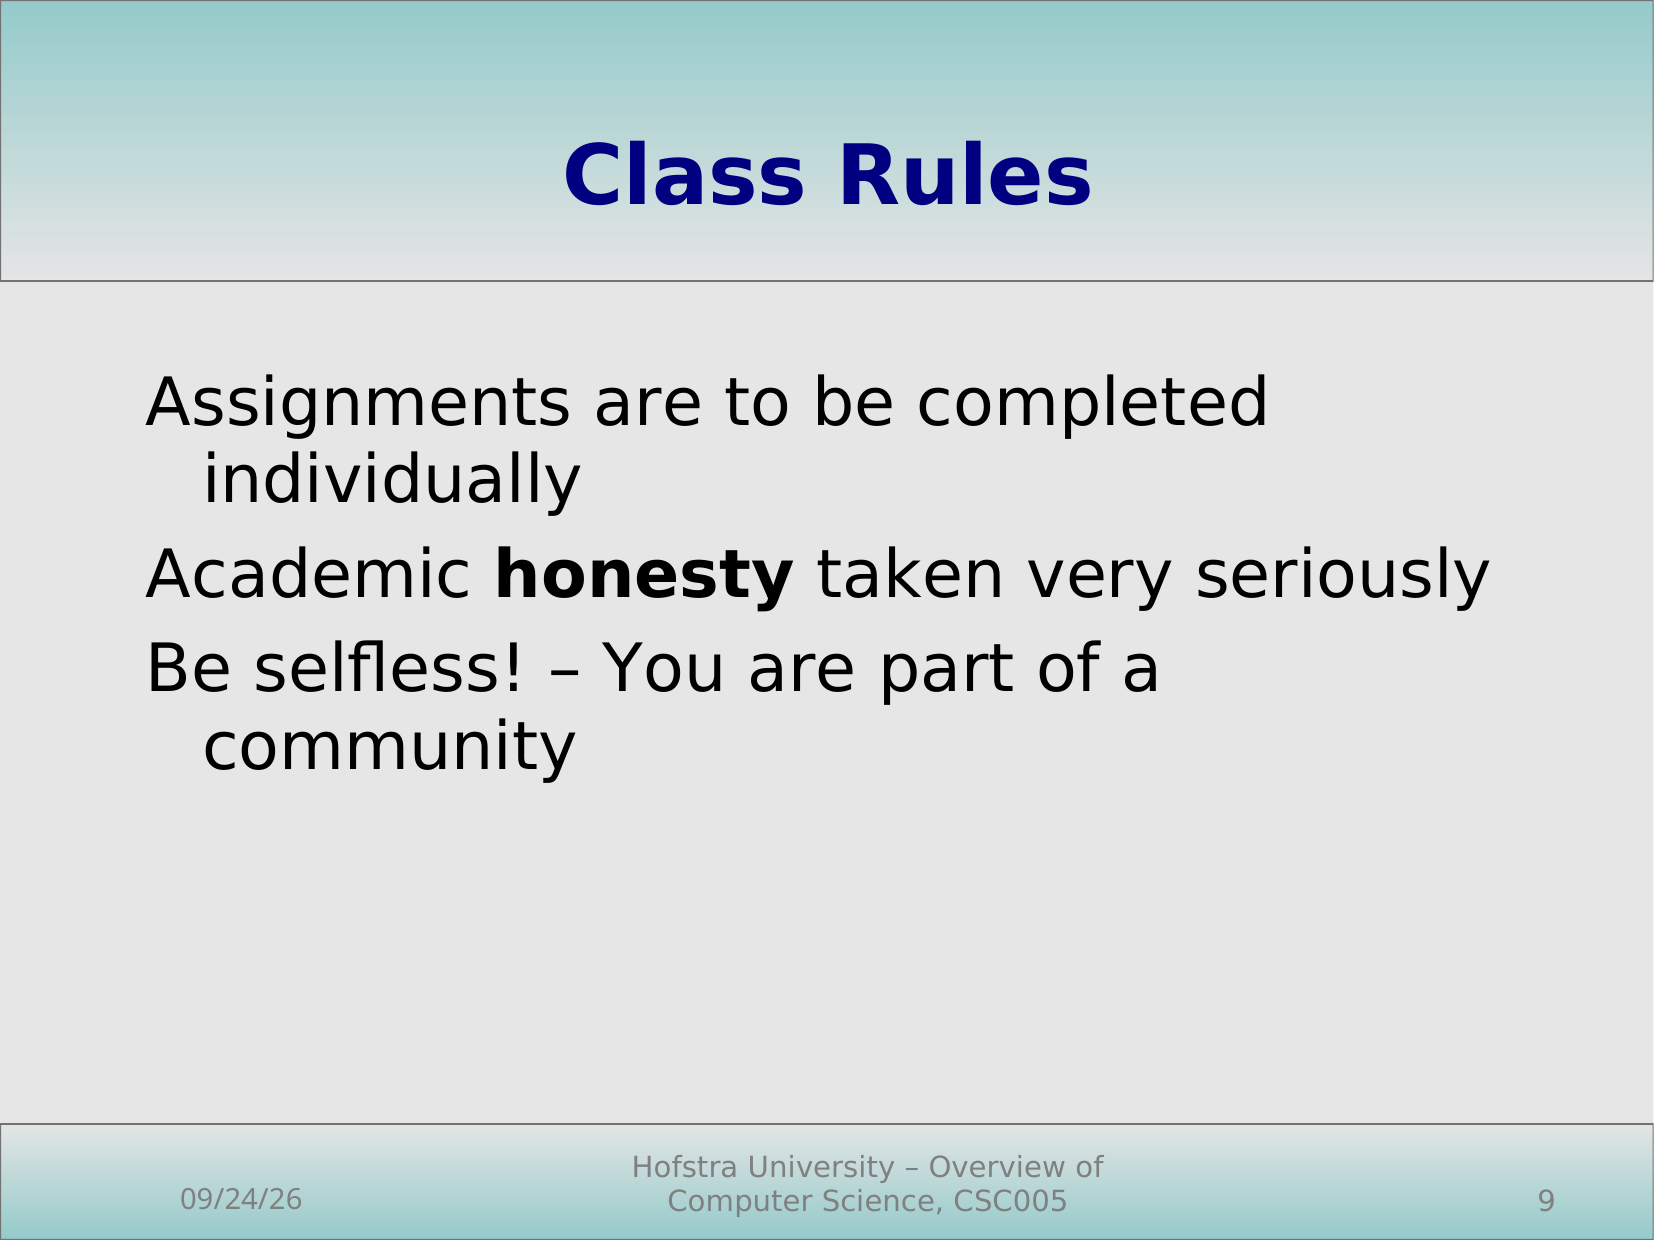

# Class Rules
Assignments are to be completed individually
Academic honesty taken very seriously
Be selfless! – You are part of a community
9